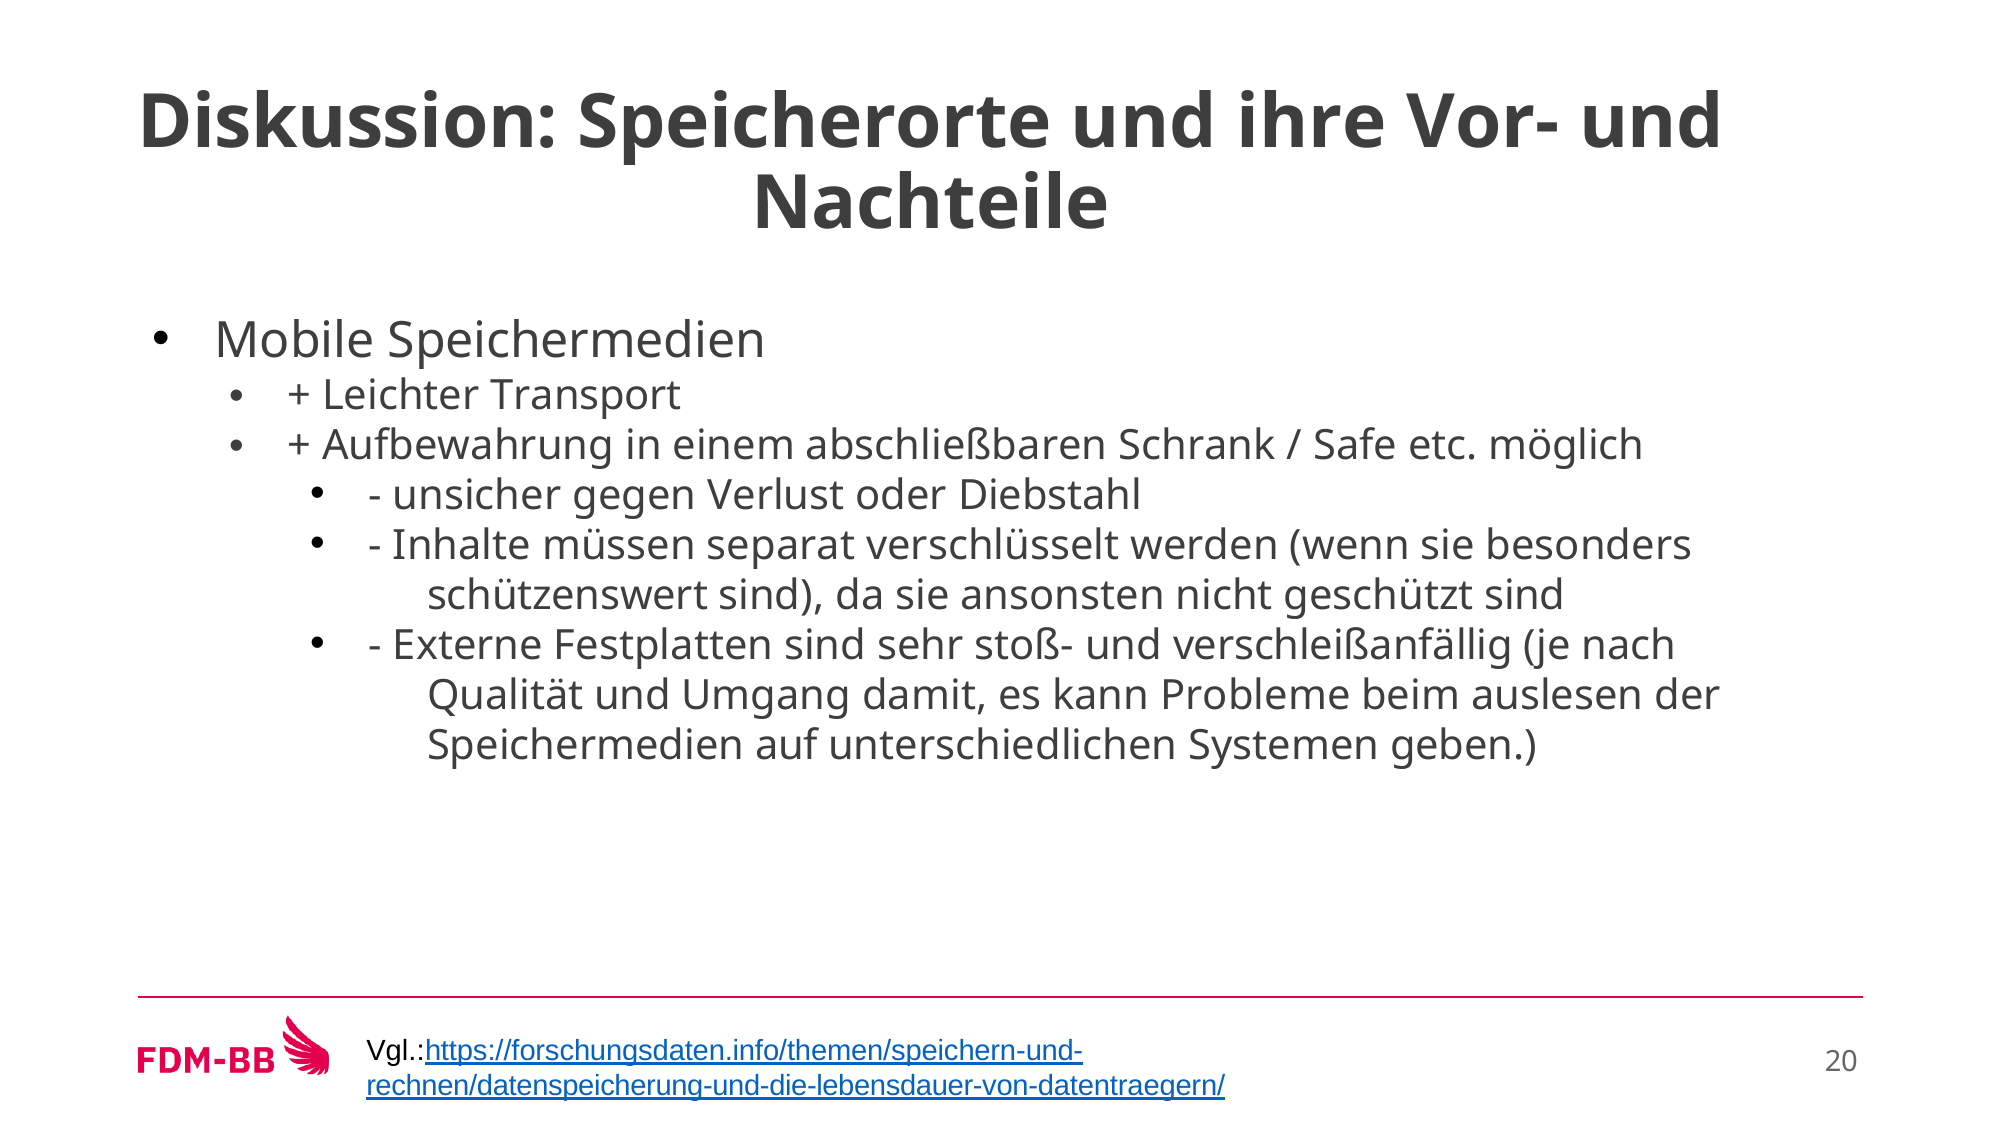

# Diskussion: Speicherorte und ihre Vor- und Nachteile
Mobile Speichermedien
•	+ Leichter Transport
•	+ Aufbewahrung in einem abschließbaren Schrank / Safe etc. möglich
- unsicher gegen Verlust oder Diebstahl
- Inhalte müssen separat verschlüsselt werden (wenn sie besonders schützenswert sind), da sie ansonsten nicht geschützt sind
- Externe Festplatten sind sehr stoß- und verschleißanfällig (je nach Qualität und Umgang damit, es kann Probleme beim auslesen der Speichermedien auf unterschiedlichen Systemen geben.)
Vgl.:https://forschungsdaten.info/themen/speichern-und-rechnen/datenspeicherung-und-die-lebensdauer-von-datentraegern/
20